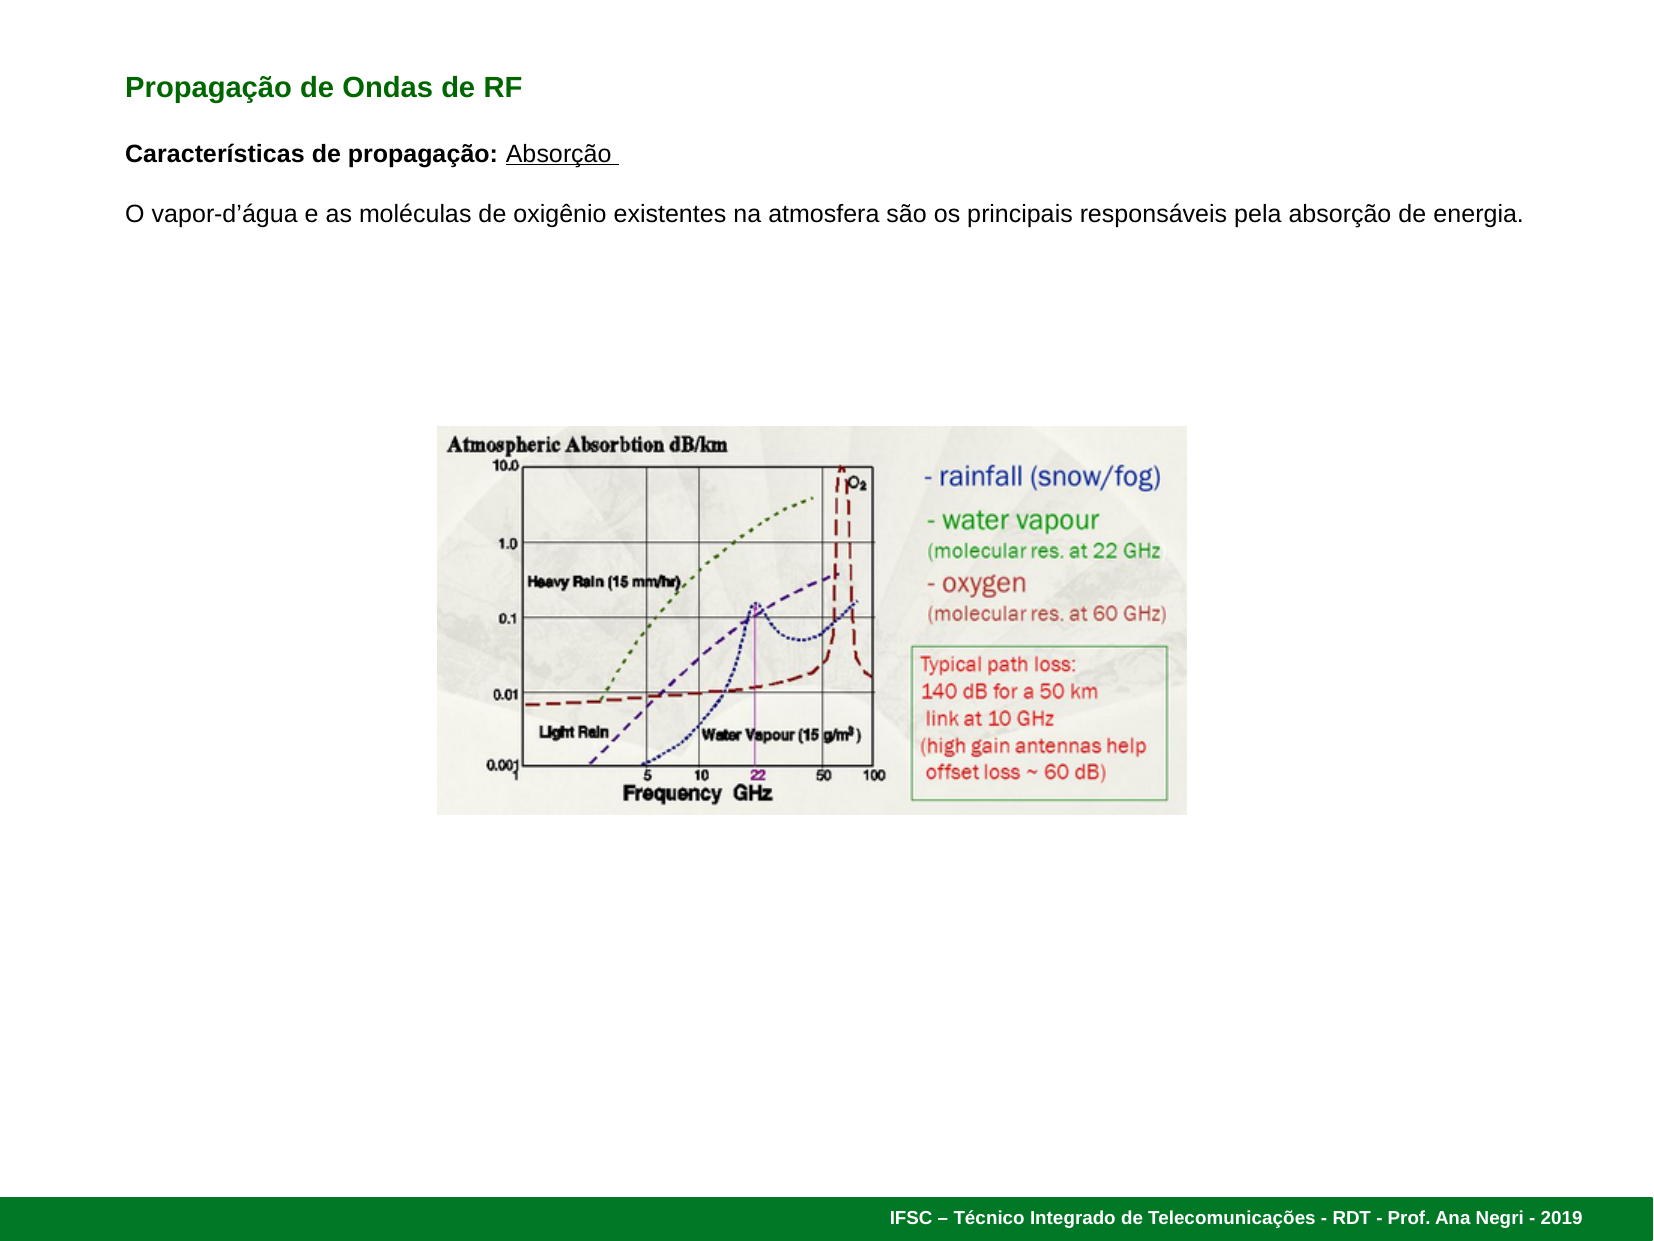

Propagação de Ondas de RF
Características de propagação: Absorção
O vapor-d’água e as moléculas de oxigênio existentes na atmosfera são os principais responsáveis pela absorção de energia.
IFSC – Técnico Integrado de Telecomunicações - RDT - Prof. Ana Negri - 2019